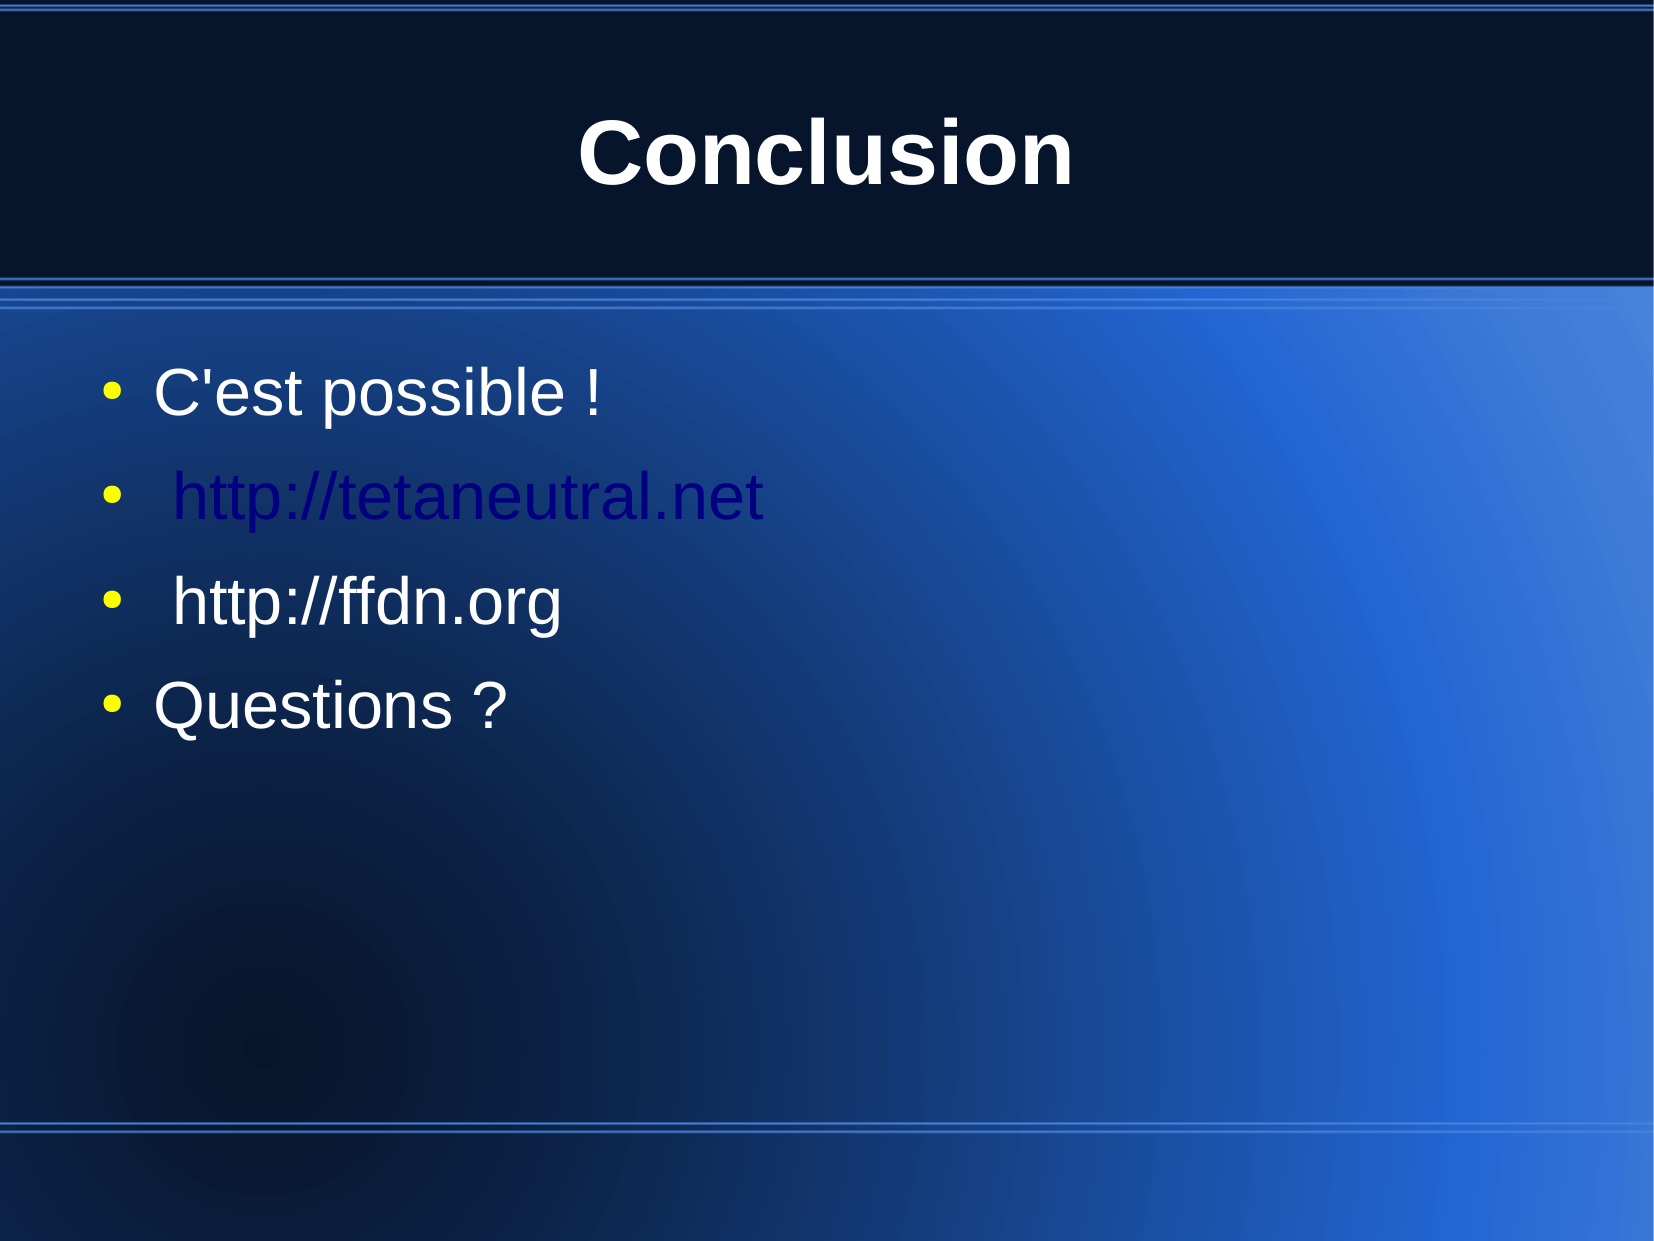

# Conclusion
C'est possible !
 http://tetaneutral.net
 http://ffdn.org
Questions ?